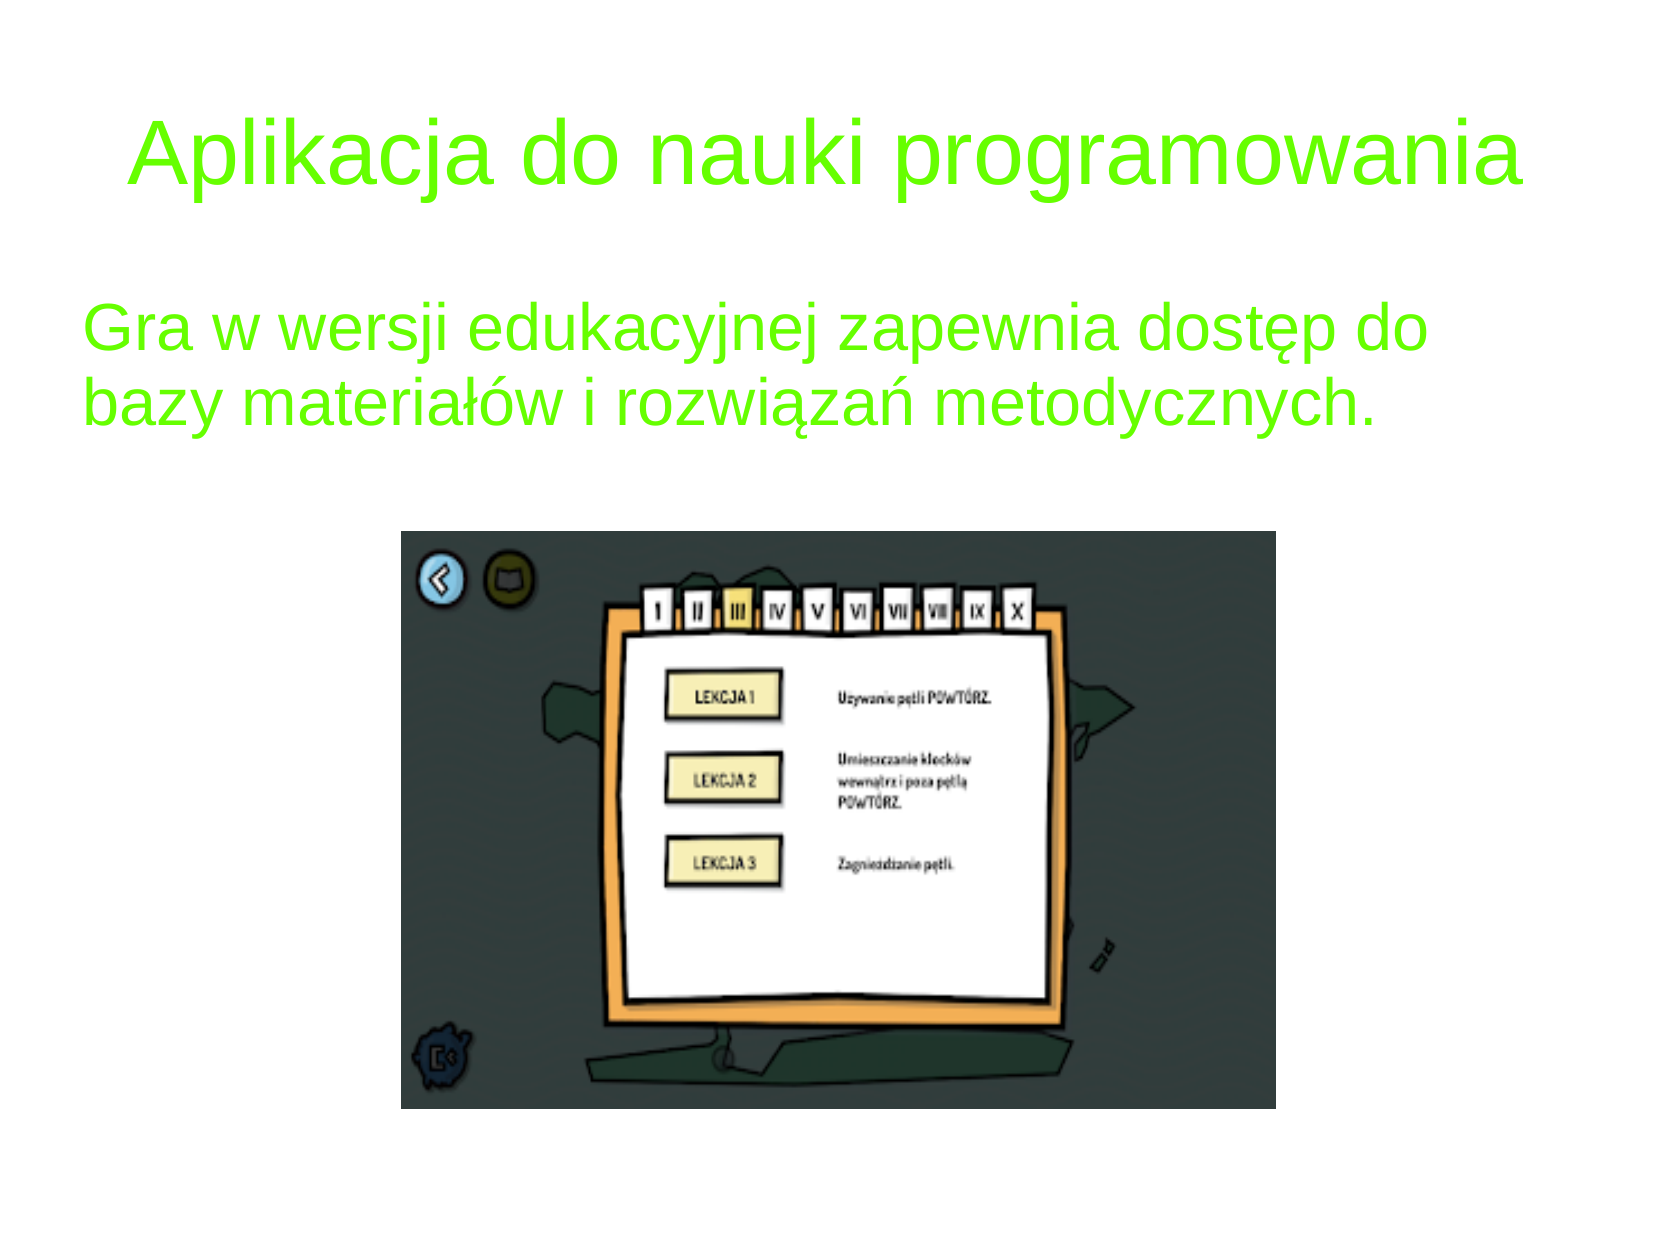

# Aplikacja do nauki programowania
Gra w wersji edukacyjnej zapewnia dostęp do bazy materiałów i rozwiązań metodycznych.